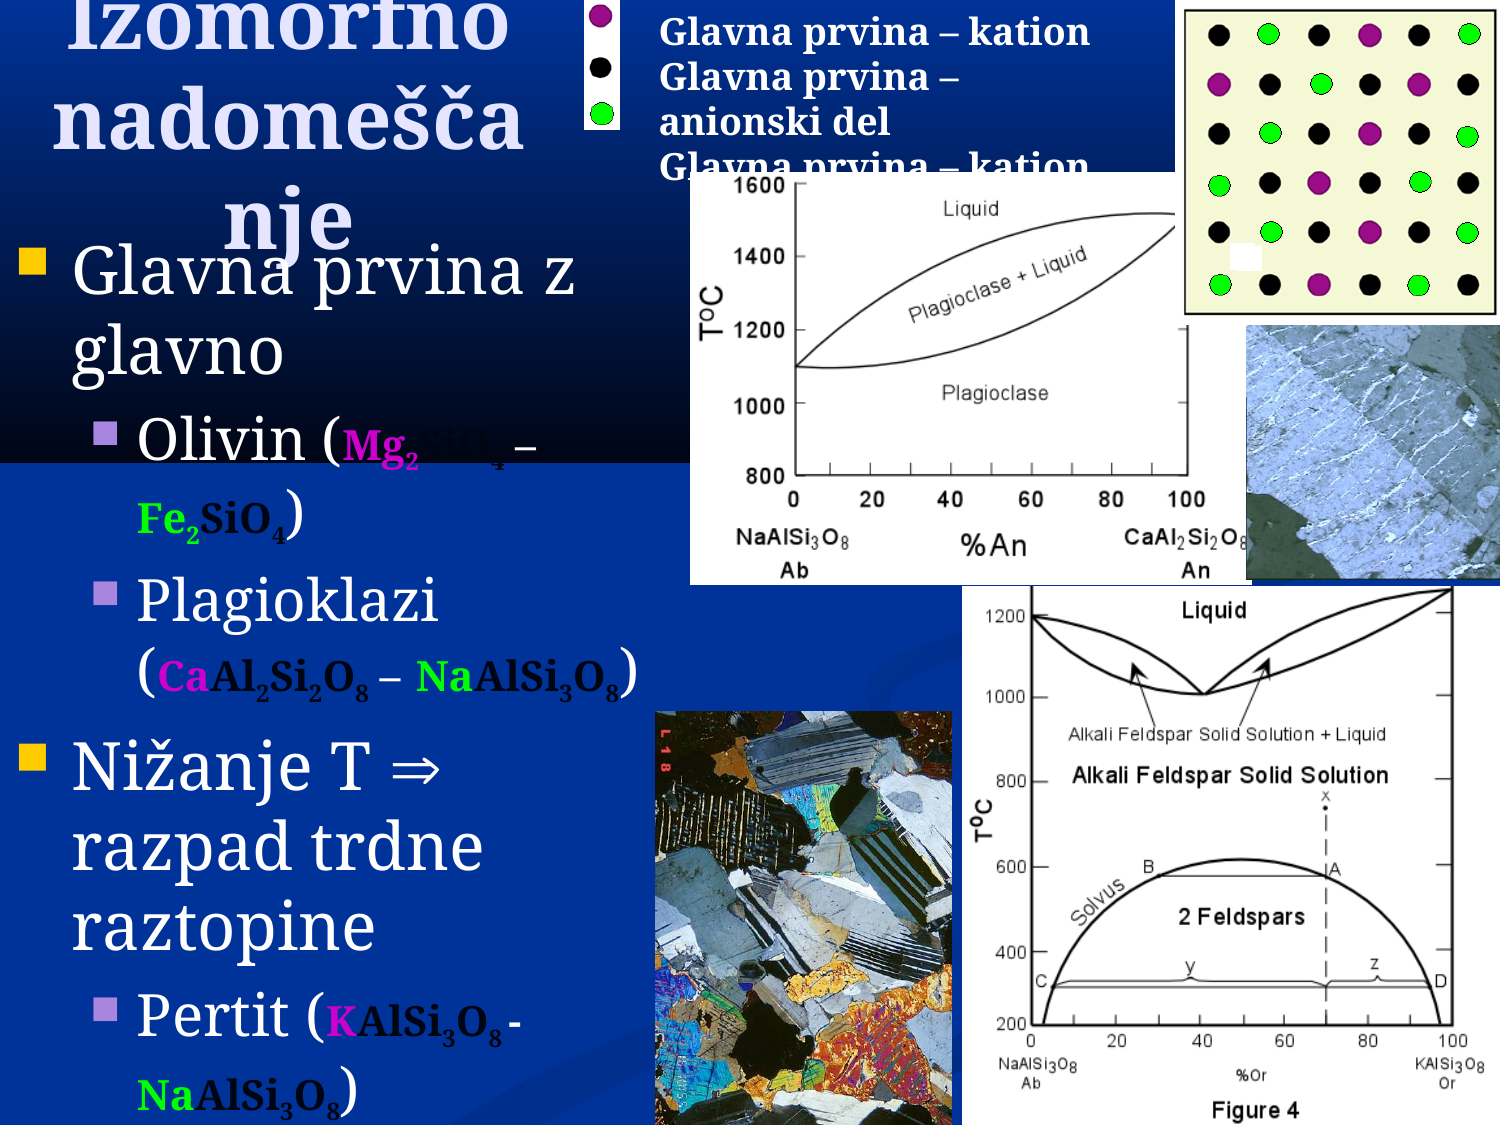

Glavna prvina – kation
Glavna prvina – anionski del
Glavna prvina – kation
# Izomorfno nadomeščanje
Glavna prvina z glavno
Olivin (Mg2SiO4 – Fe2SiO4)
Plagioklazi (CaAl2Si2O8 – NaAlSi3O8)
Nižanje T  razpad trdne raztopine
Pertit (KAlSi3O8 - NaAlSi3O8)
In kaj je na tej sliki? 